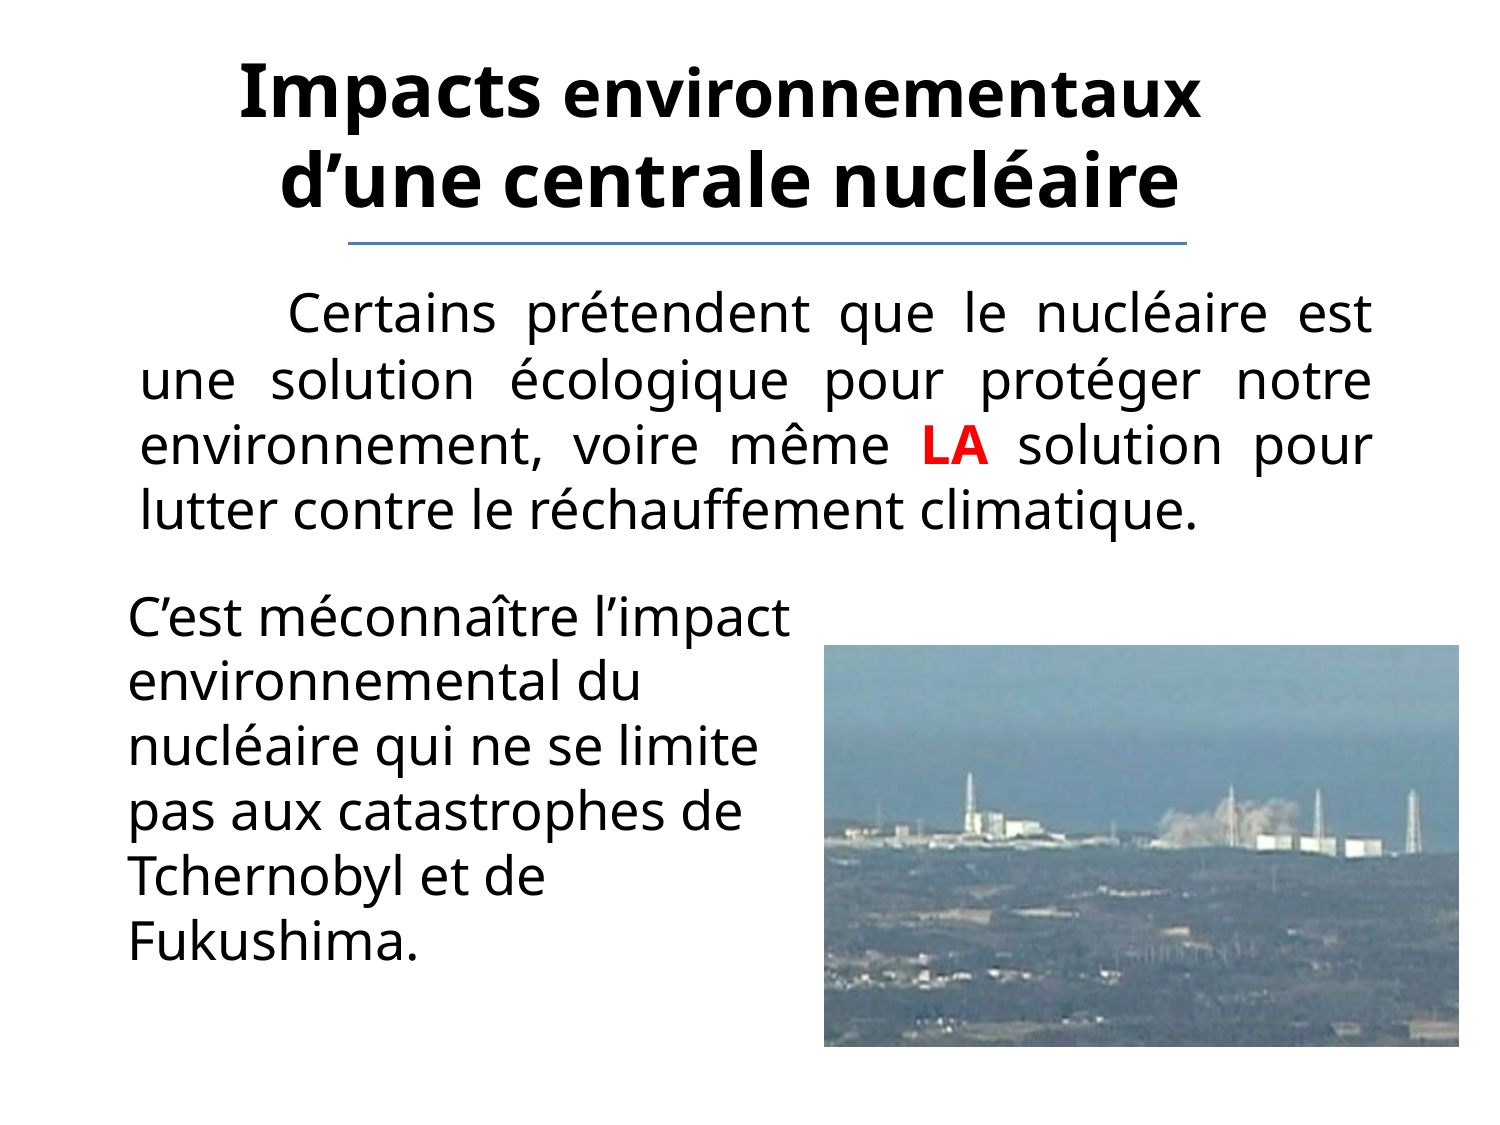

Impacts environnementaux
d’une centrale nucléaire
# Certains prétendent que le nucléaire est une solution écologique pour protéger notre environnement, voire même LA solution pour lutter contre le réchauffement climatique.
C’est méconnaître l’impact environnemental du nucléaire qui ne se limite pas aux catastrophes de Tchernobyl et de Fukushima.